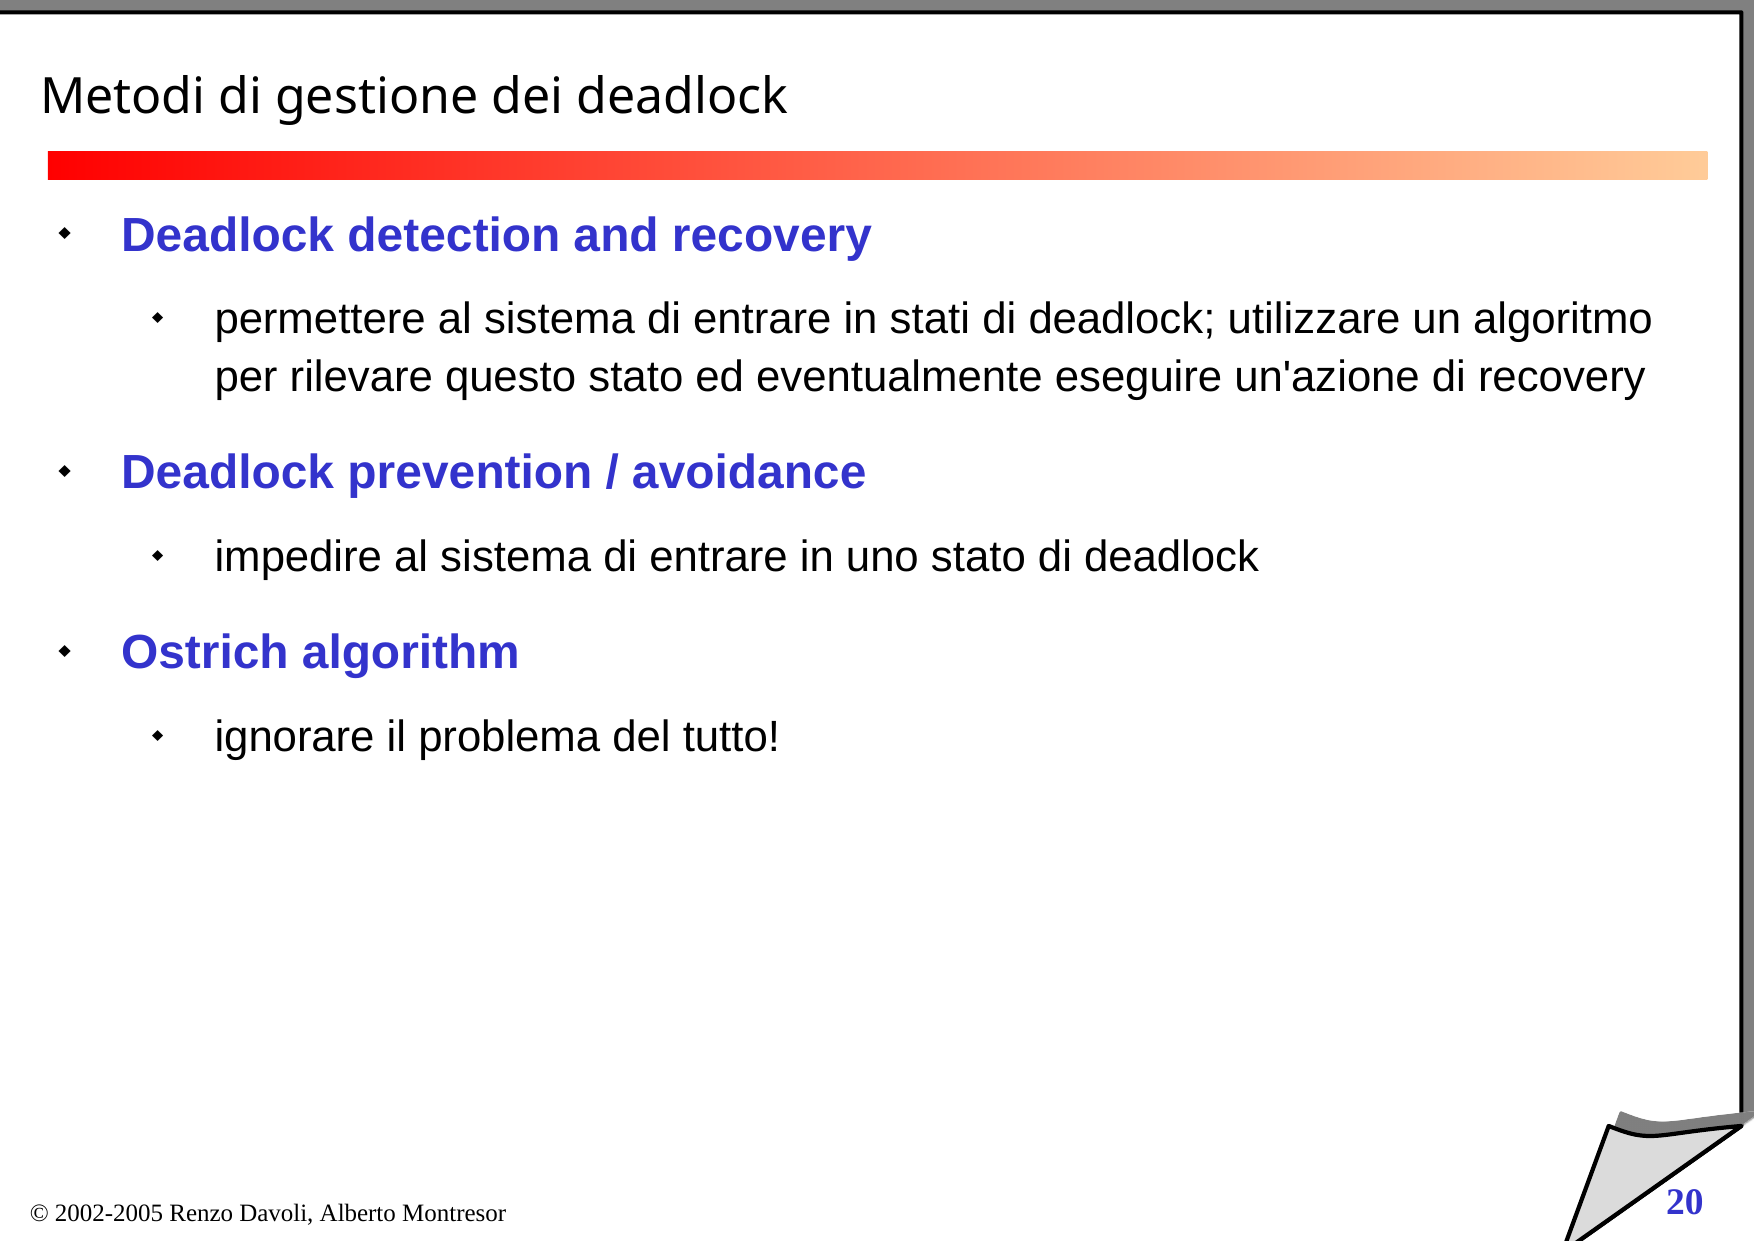

# Metodi di gestione dei deadlock
Deadlock detection and recovery
permettere al sistema di entrare in stati di deadlock; utilizzare un algoritmo per rilevare questo stato ed eventualmente eseguire un'azione di recovery
Deadlock prevention / avoidance
impedire al sistema di entrare in uno stato di deadlock
Ostrich algorithm
ignorare il problema del tutto!